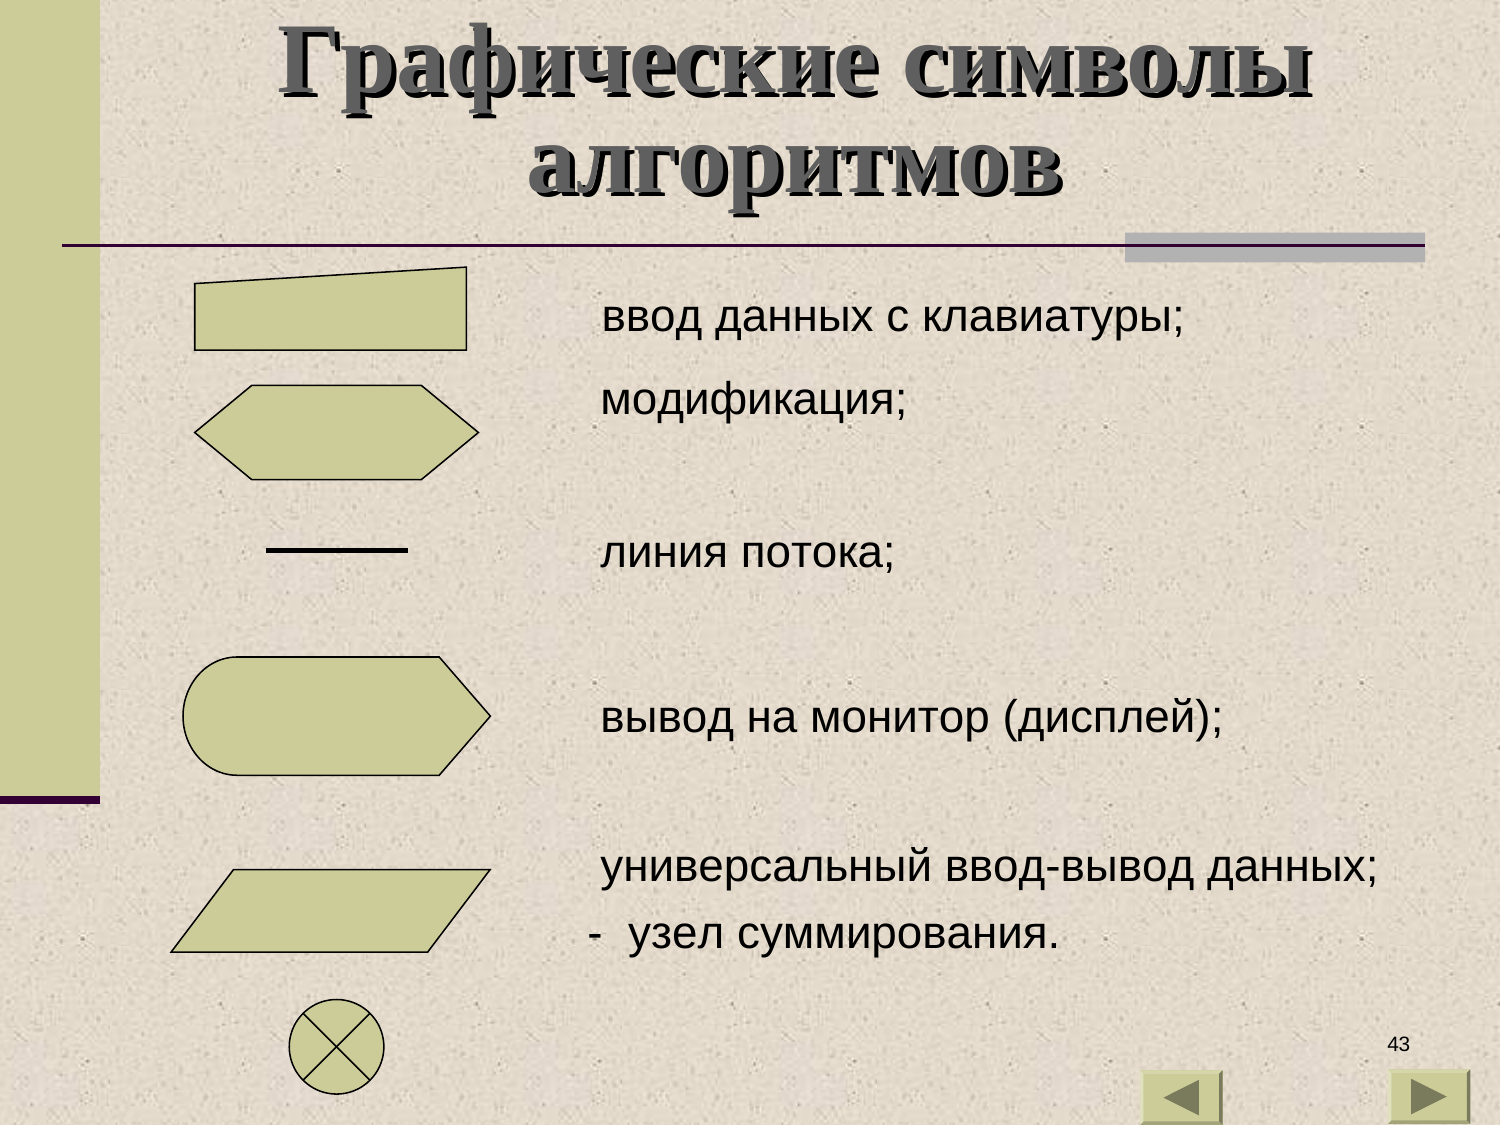

# Графические символы алгоритмов
 ввод данных с клавиатуры;
 модификация;
 линия потока;
 вывод на монитор (дисплей);
 универсальный ввод-вывод данных;
- узел суммирования.
43